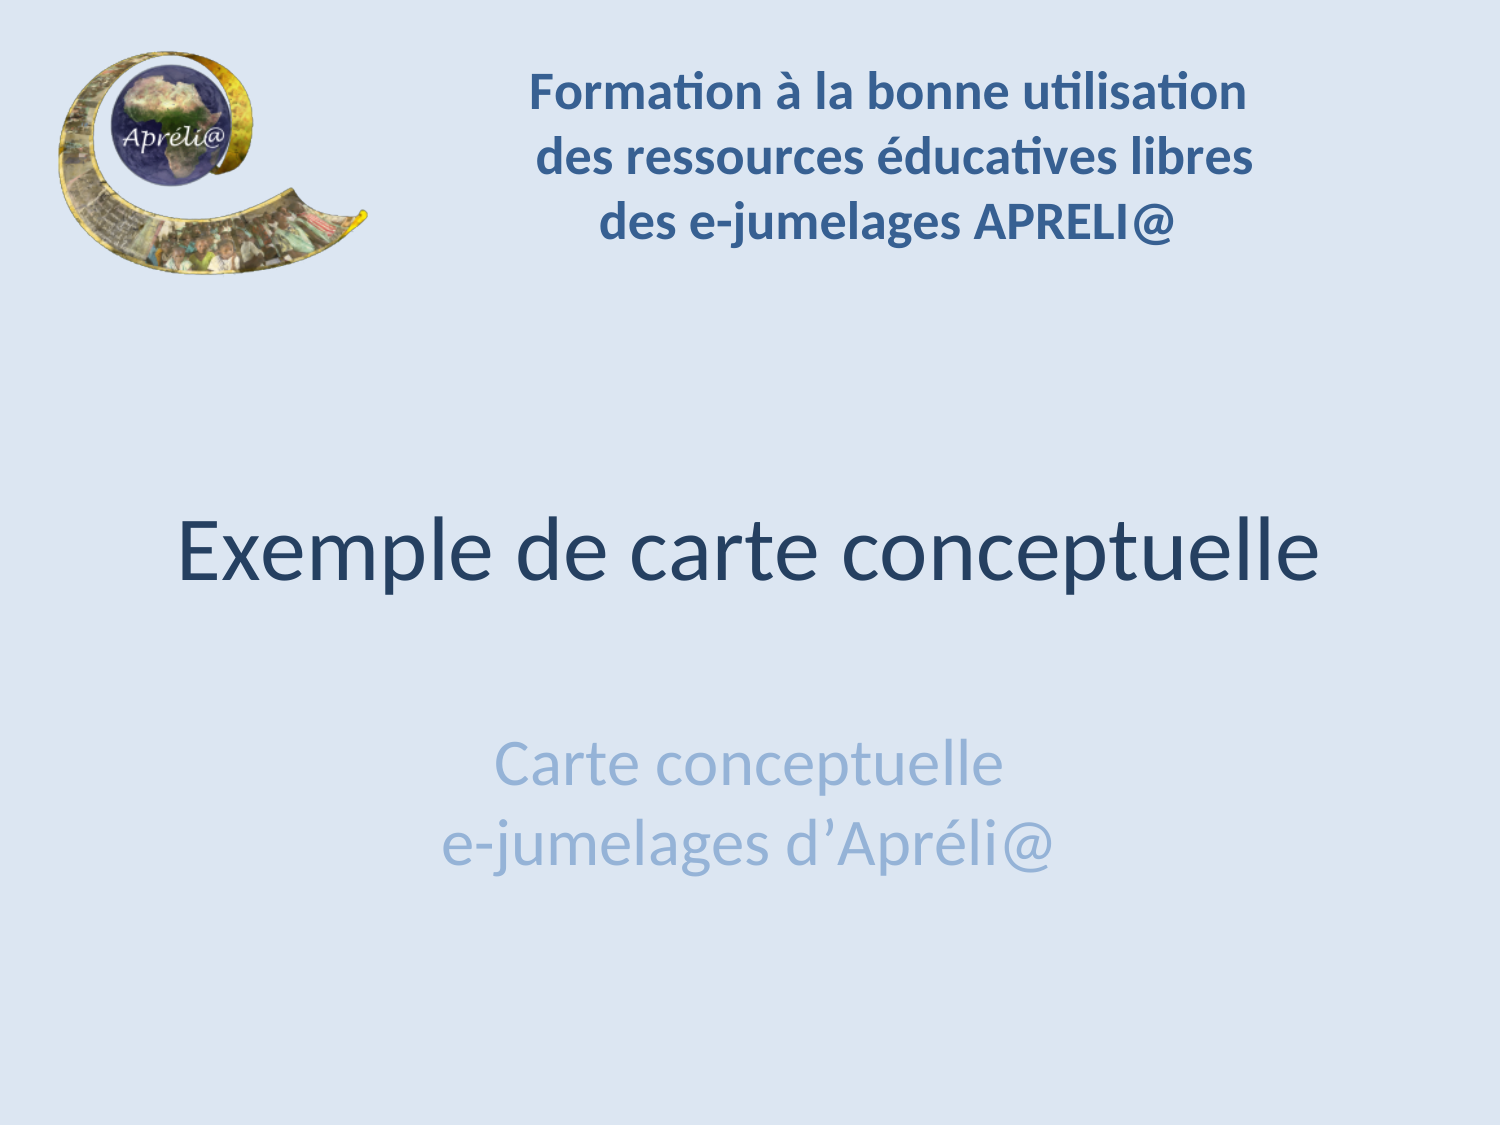

Formation à la bonne utilisation
des ressources éducatives libres
des e-jumelages APRELI@
Exemple de carte conceptuelle
Carte conceptuelle
e-jumelages d’Apréli@